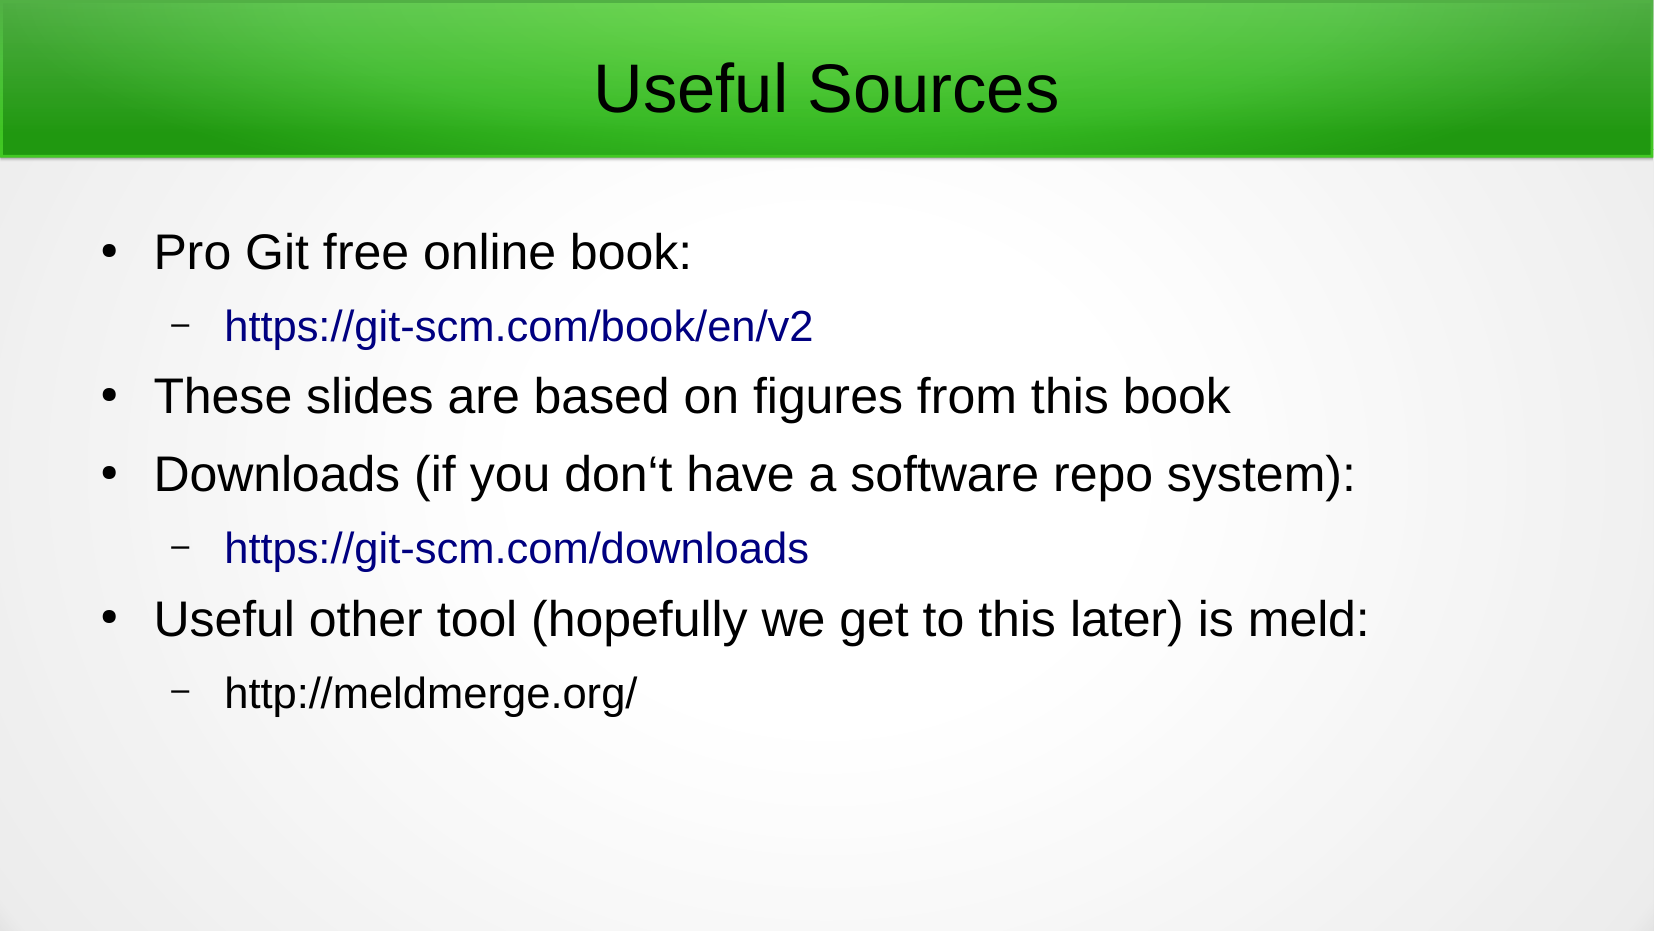

# Useful Sources
Pro Git free online book:
https://git-scm.com/book/en/v2
These slides are based on figures from this book
Downloads (if you don‘t have a software repo system):
https://git-scm.com/downloads
Useful other tool (hopefully we get to this later) is meld:
http://meldmerge.org/